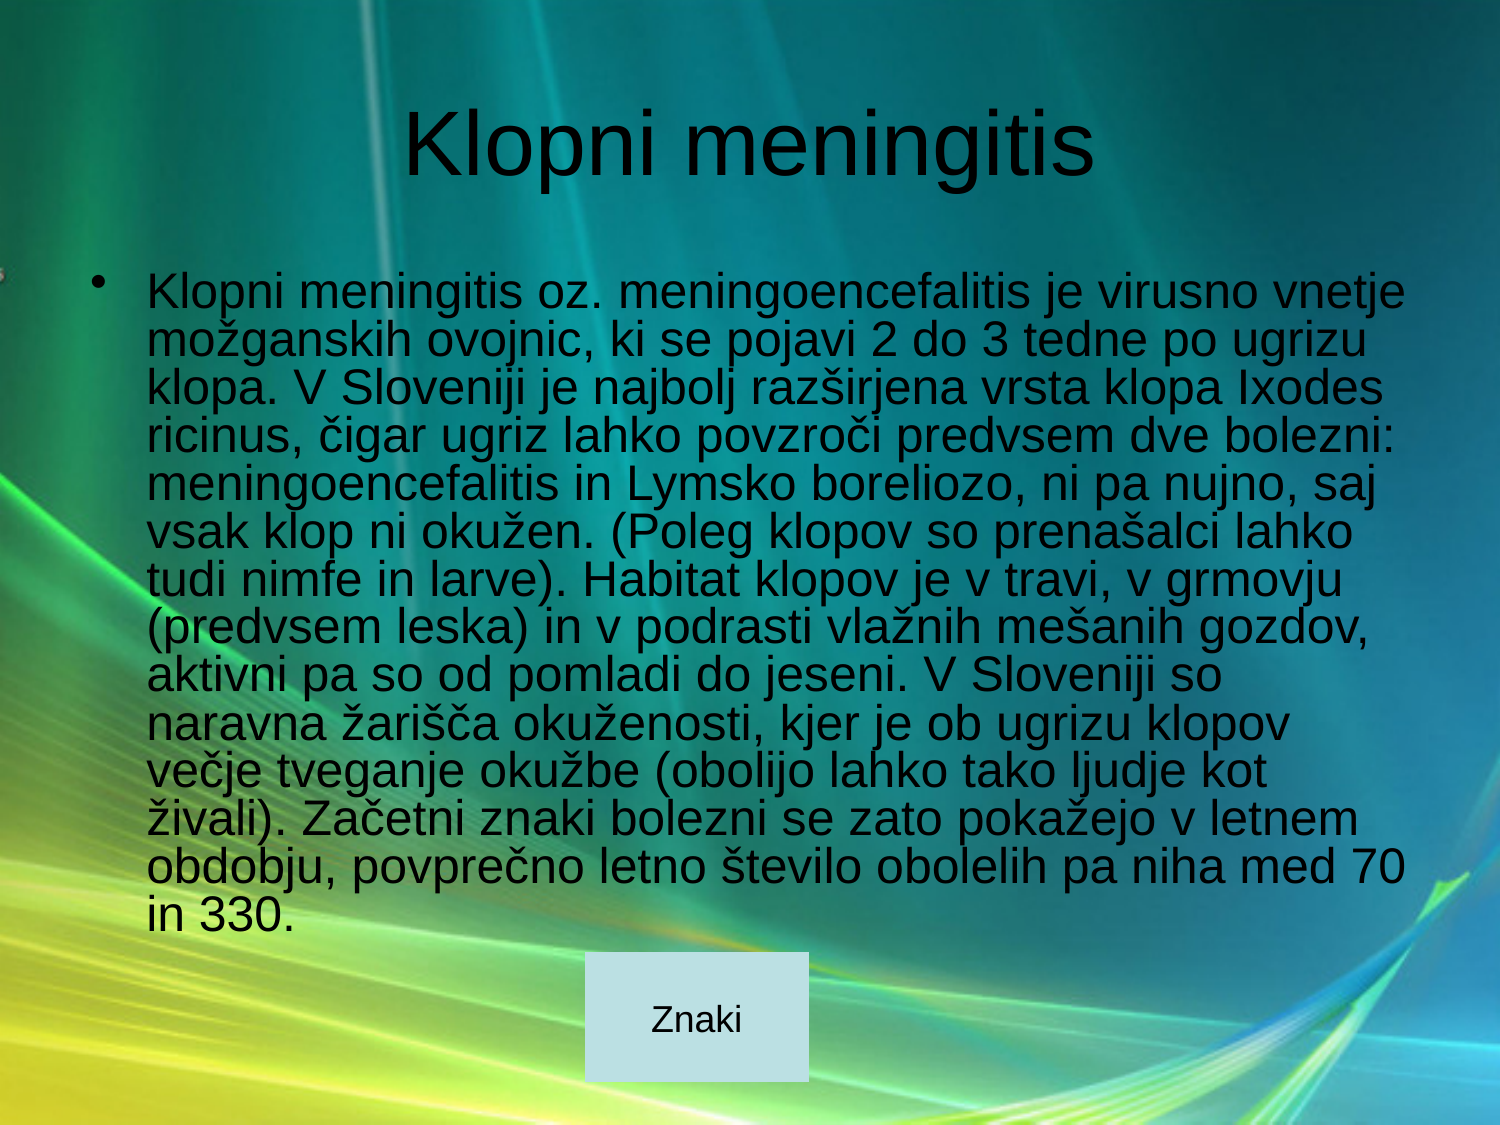

# Klopni meningitis
Klopni meningitis oz. meningoencefalitis je virusno vnetje možganskih ovojnic, ki se pojavi 2 do 3 tedne po ugrizu klopa. V Sloveniji je najbolj razširjena vrsta klopa Ixodes ricinus, čigar ugriz lahko povzroči predvsem dve bolezni: meningoencefalitis in Lymsko boreliozo, ni pa nujno, saj vsak klop ni okužen. (Poleg klopov so prenašalci lahko tudi nimfe in larve). Habitat klopov je v travi, v grmovju (predvsem leska) in v podrasti vlažnih mešanih gozdov, aktivni pa so od pomladi do jeseni. V Sloveniji so naravna žarišča okuženosti, kjer je ob ugrizu klopov večje tveganje okužbe (obolijo lahko tako ljudje kot živali). Začetni znaki bolezni se zato pokažejo v letnem obdobju, povprečno letno število obolelih pa niha med 70 in 330.
Znaki